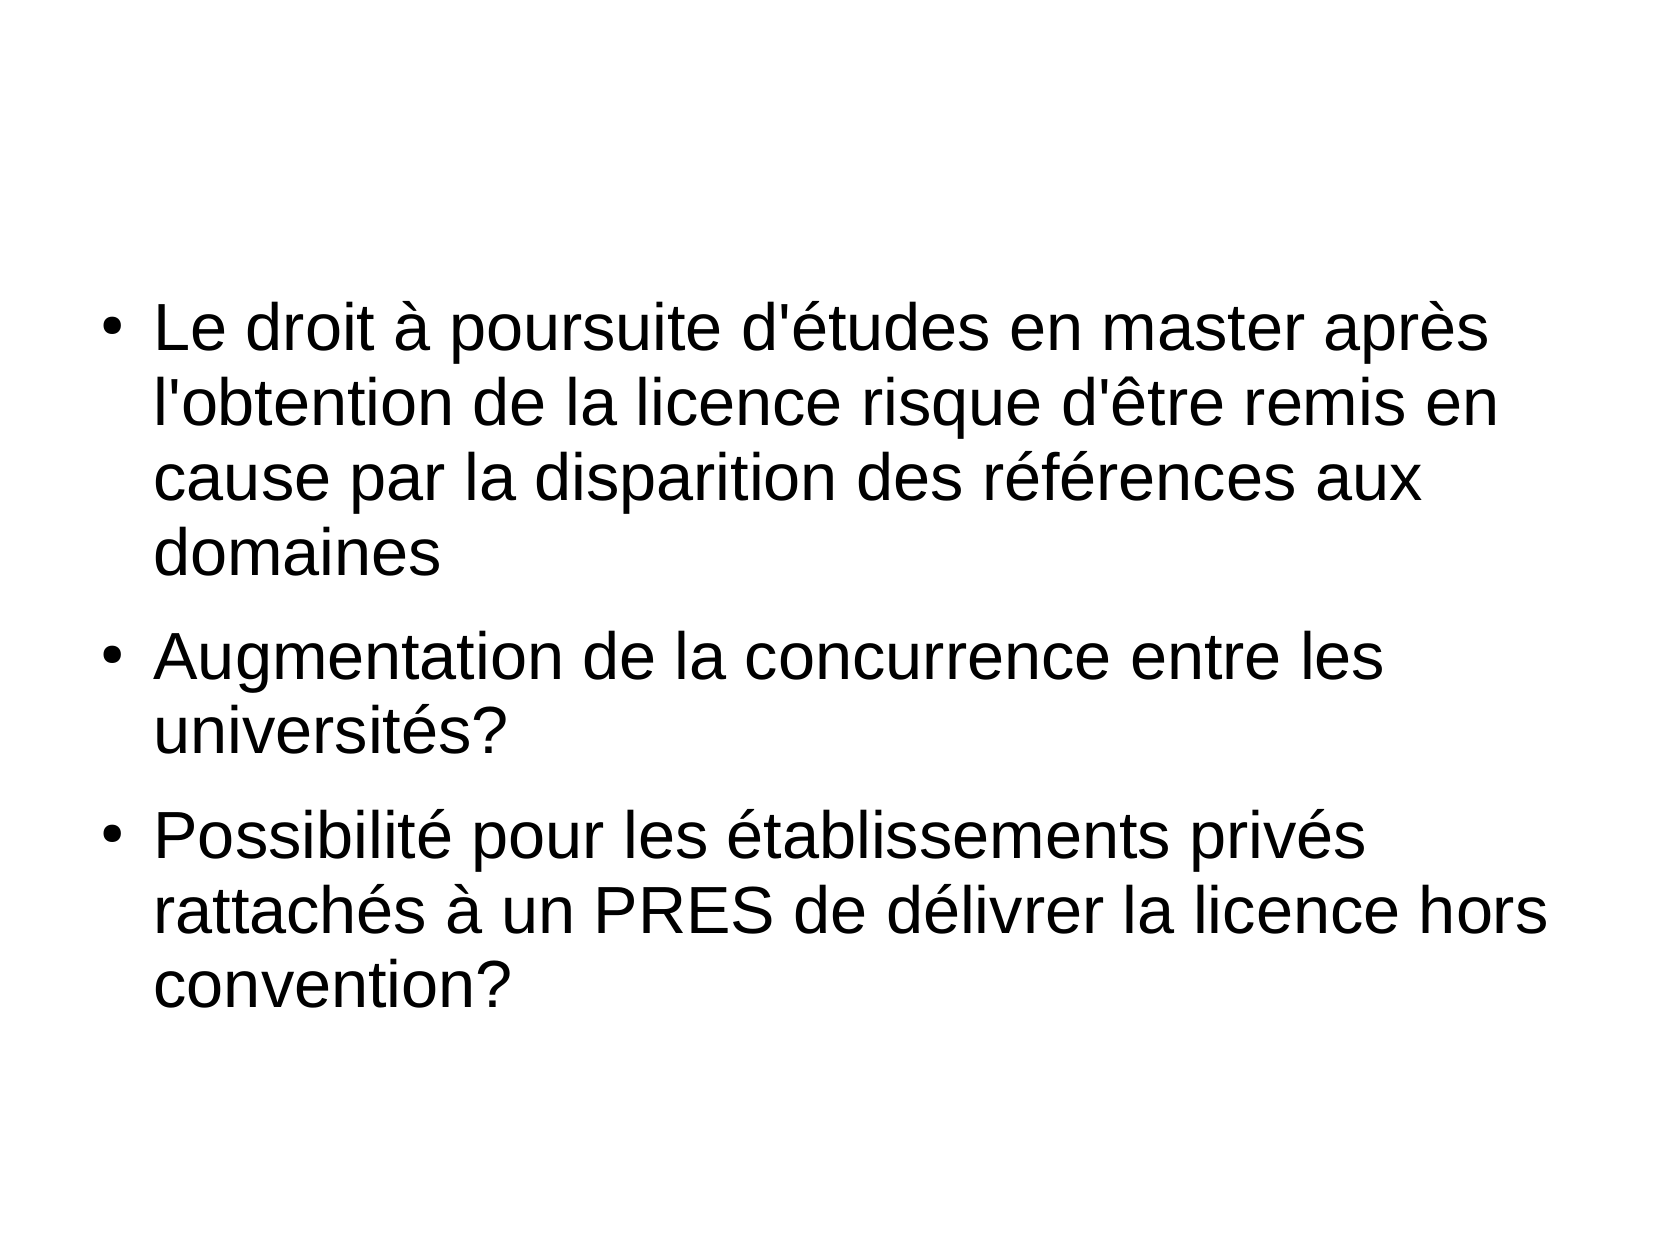

#
Le droit à poursuite d'études en master après l'obtention de la licence risque d'être remis en cause par la disparition des références aux domaines
Augmentation de la concurrence entre les universités?
Possibilité pour les établissements privés rattachés à un PRES de délivrer la licence hors convention?